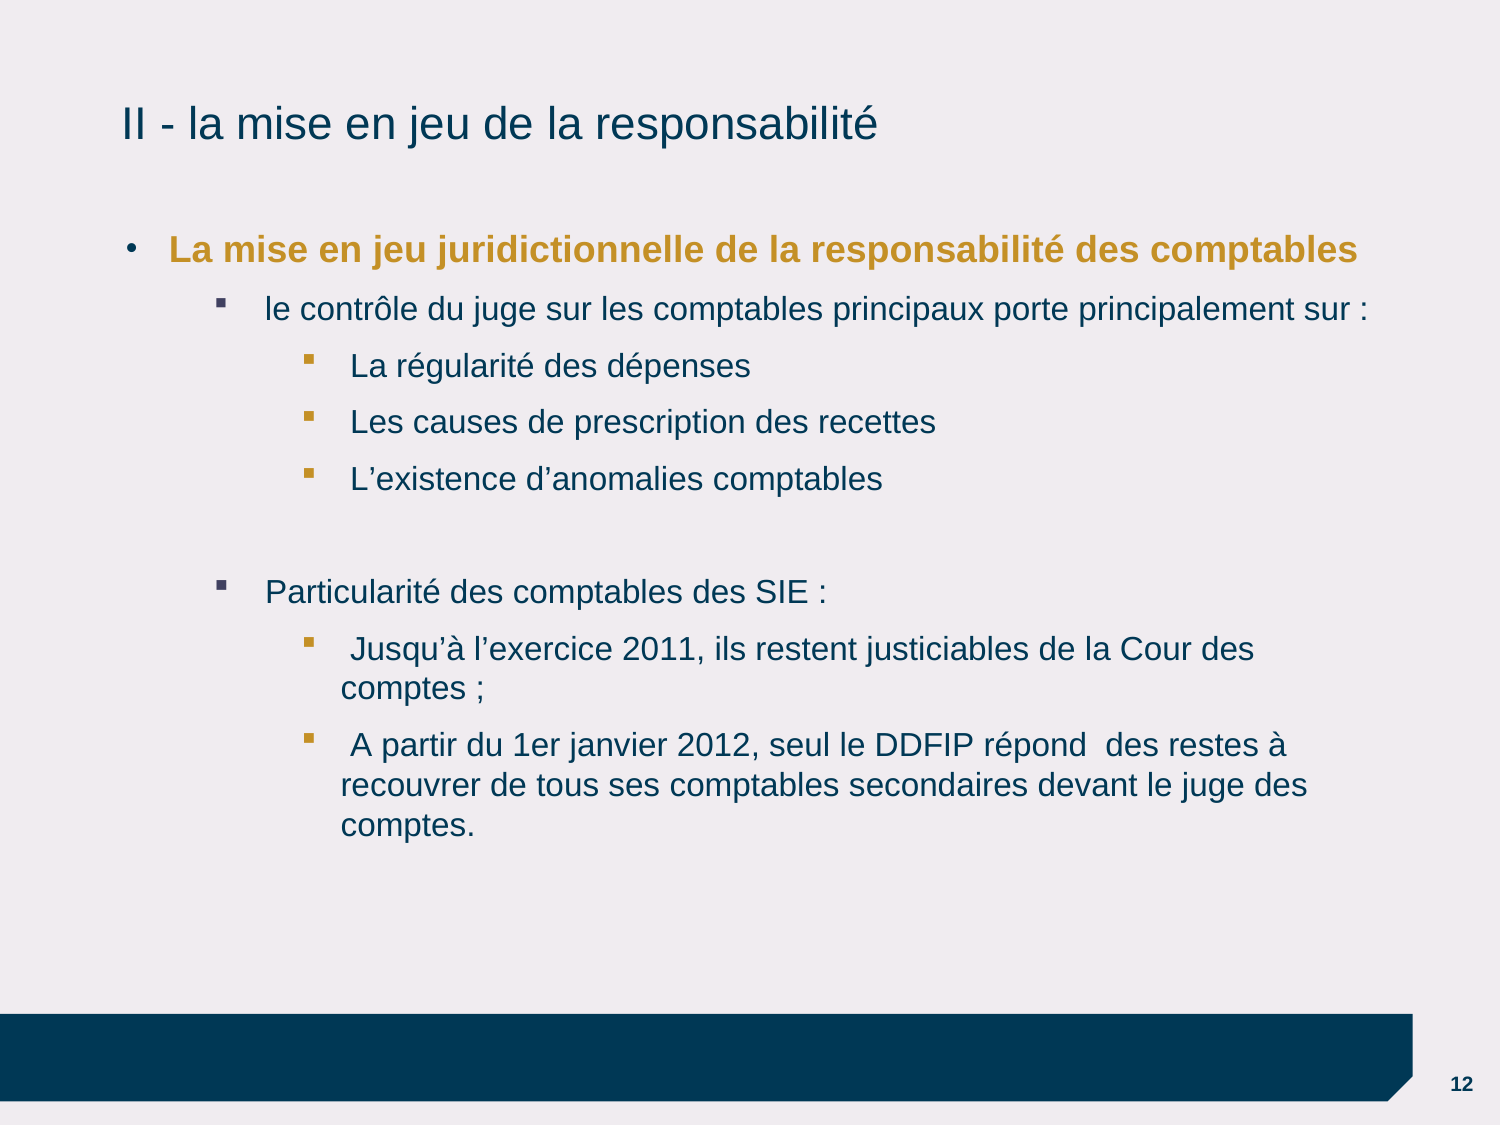

# II - la mise en jeu de la responsabilité
La mise en jeu juridictionnelle de la responsabilité des comptables
 le contrôle du juge sur les comptables principaux porte principalement sur :
 La régularité des dépenses
 Les causes de prescription des recettes
 L’existence d’anomalies comptables
 Particularité des comptables des SIE :
 Jusqu’à l’exercice 2011, ils restent justiciables de la Cour des comptes ;
 A partir du 1er janvier 2012, seul le DDFIP répond des restes à recouvrer de tous ses comptables secondaires devant le juge des comptes.